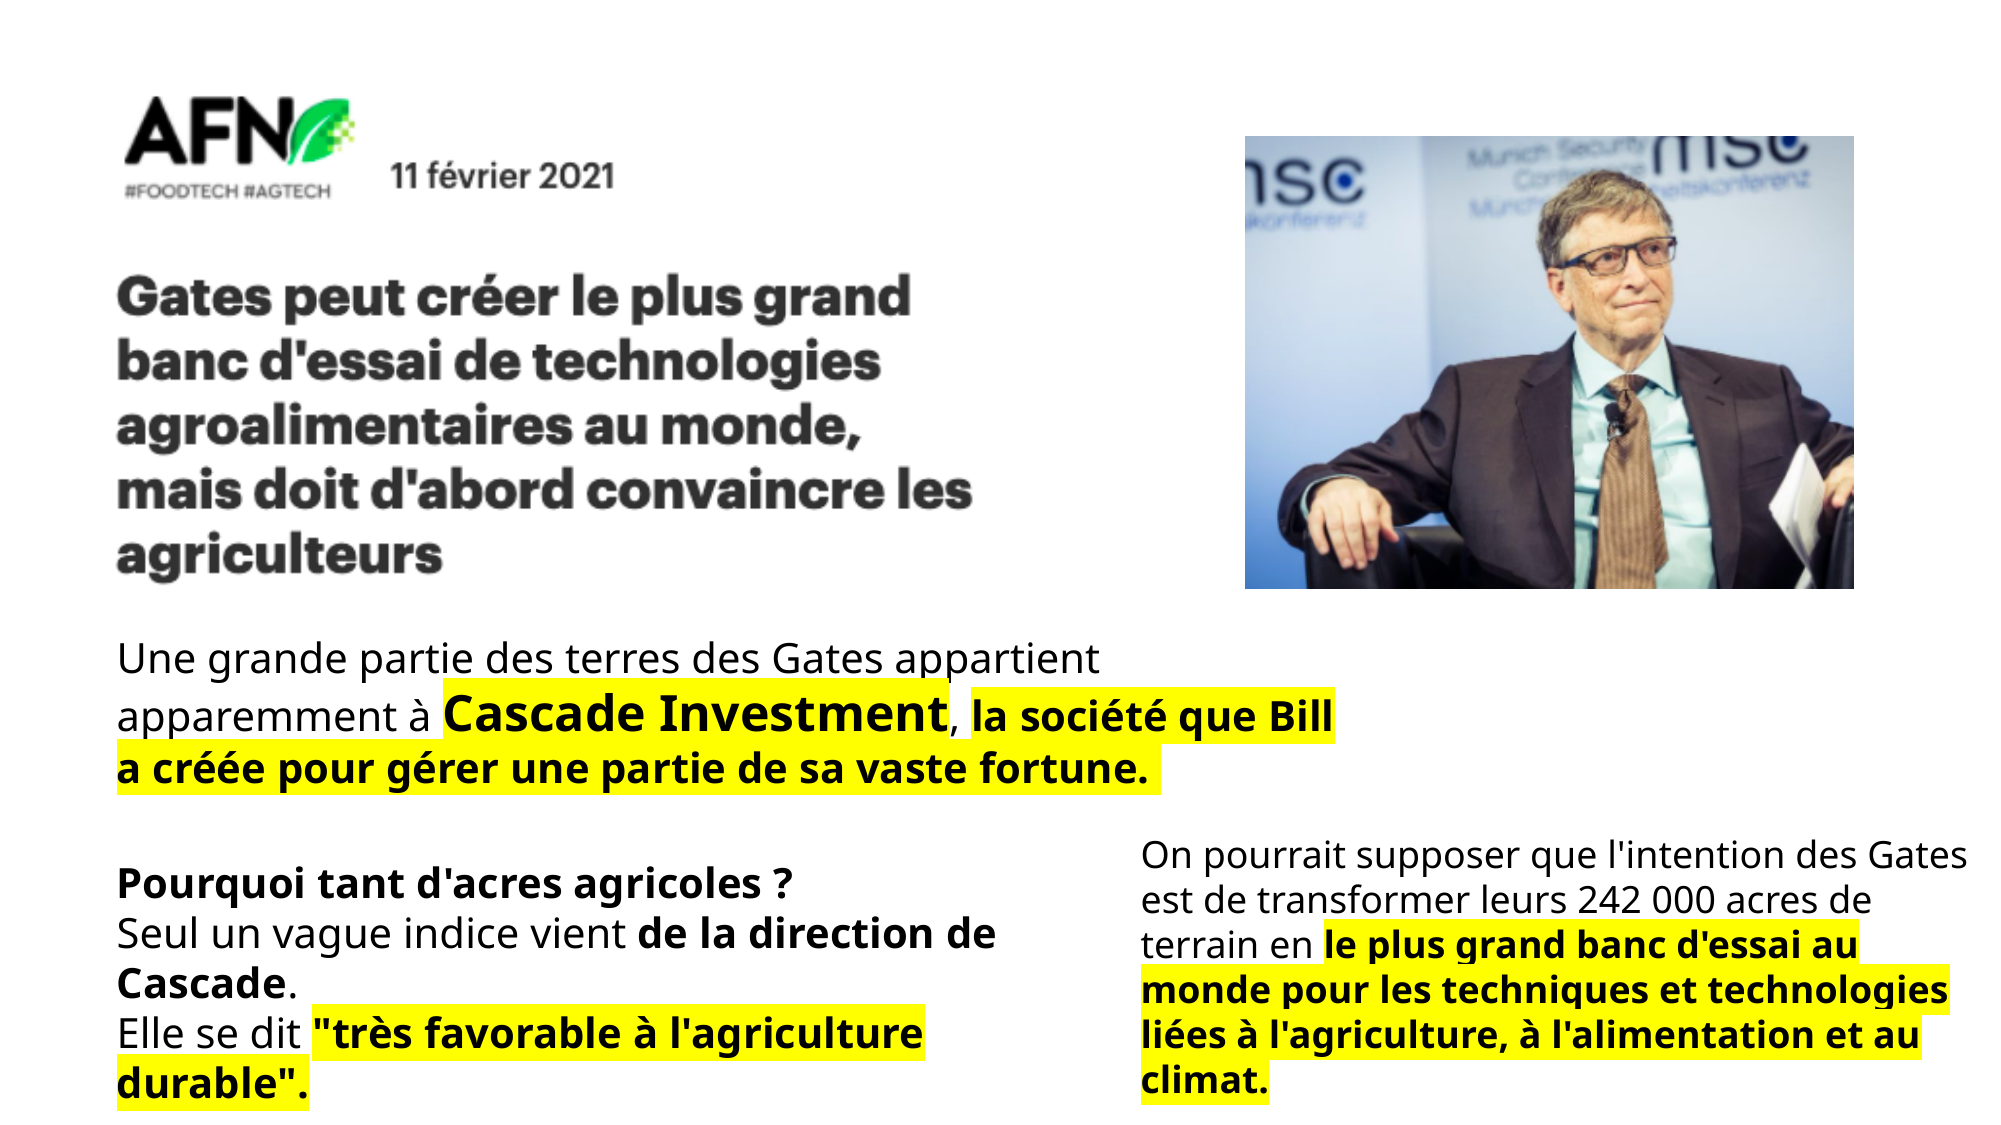

Une grande partie des terres des Gates appartient apparemment à Cascade Investment, la société que Bill a créée pour gérer une partie de sa vaste fortune.
On pourrait supposer que l'intention des Gates est de transformer leurs 242 000 acres de terrain en le plus grand banc d'essai au monde pour les techniques et technologies liées à l'agriculture, à l'alimentation et au climat.
Pourquoi tant d'acres agricoles ?
Seul un vague indice vient de la direction de Cascade.
Elle se dit "très favorable à l'agriculture durable".